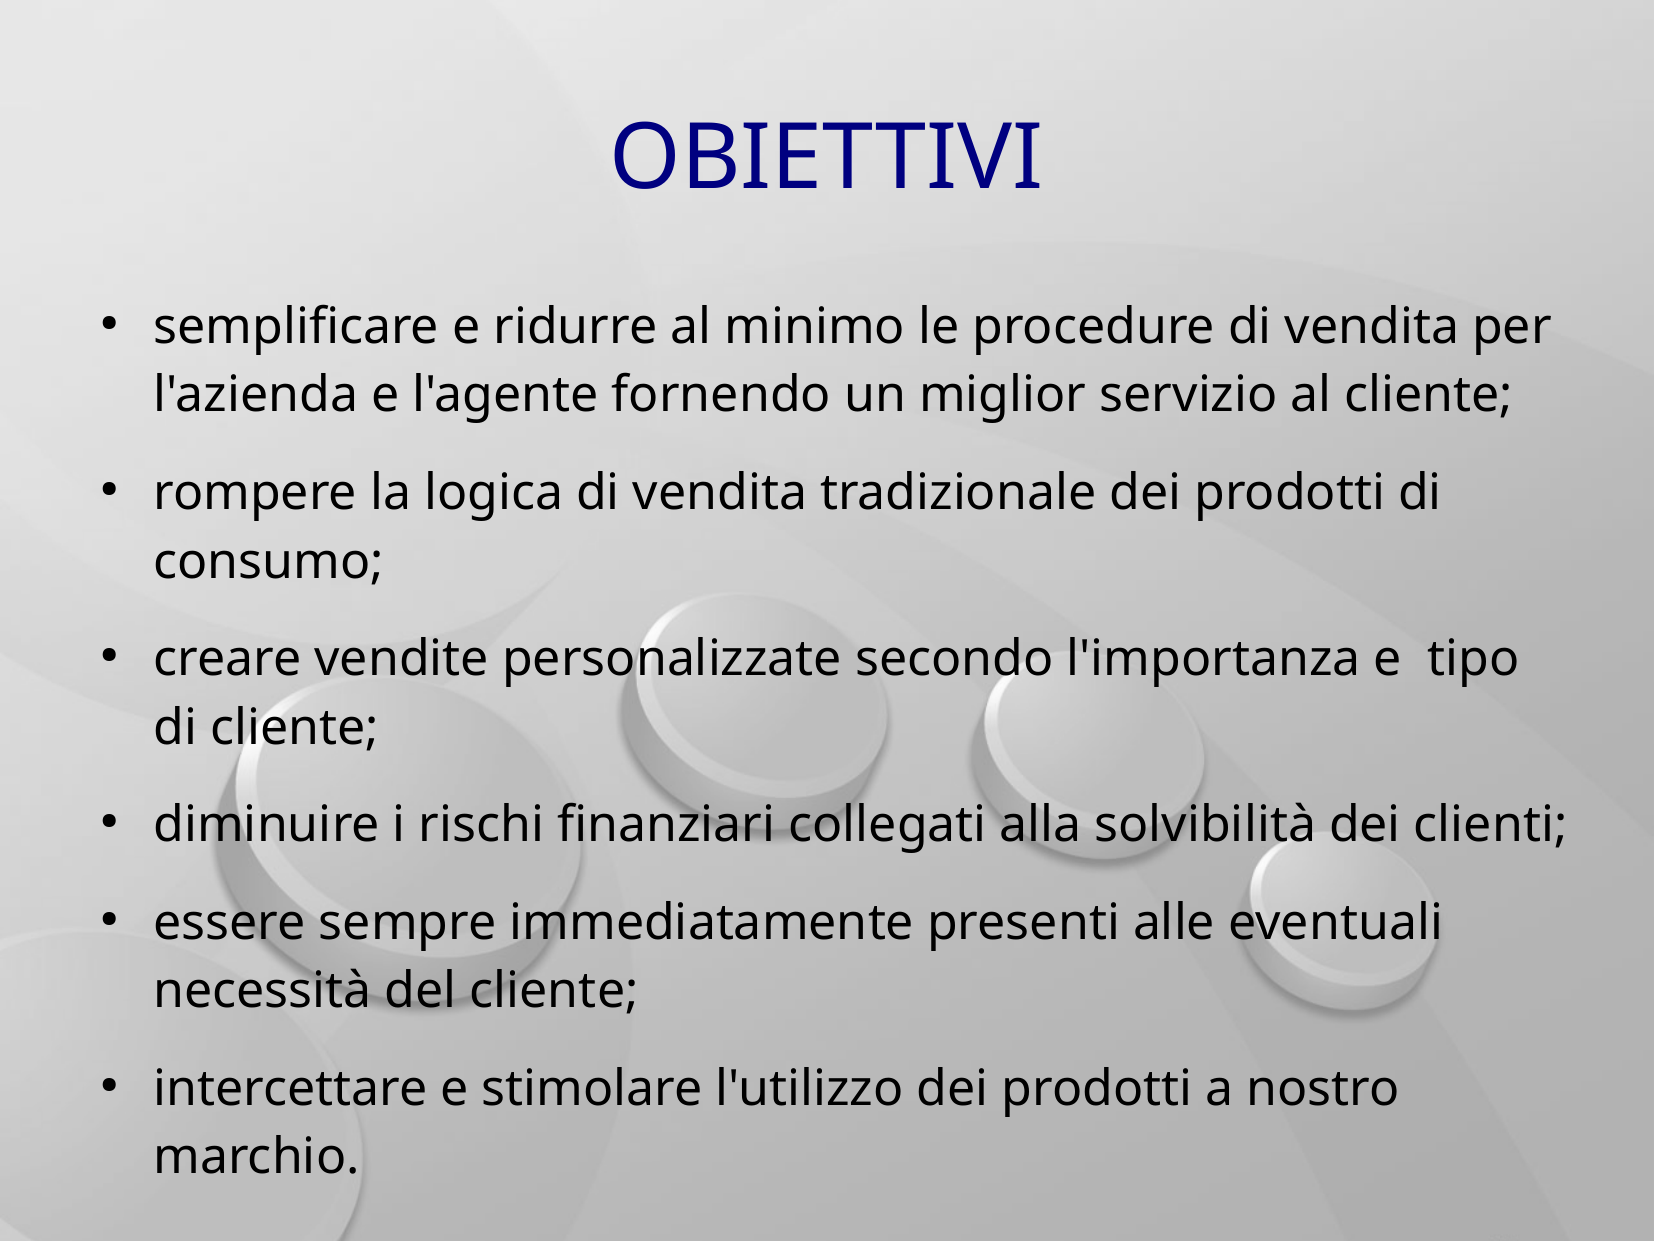

# OBIETTIVI
semplificare e ridurre al minimo le procedure di vendita per l'azienda e l'agente fornendo un miglior servizio al cliente;
rompere la logica di vendita tradizionale dei prodotti di consumo;
creare vendite personalizzate secondo l'importanza e tipo di cliente;
diminuire i rischi finanziari collegati alla solvibilità dei clienti;
essere sempre immediatamente presenti alle eventuali necessità del cliente;
intercettare e stimolare l'utilizzo dei prodotti a nostro marchio.